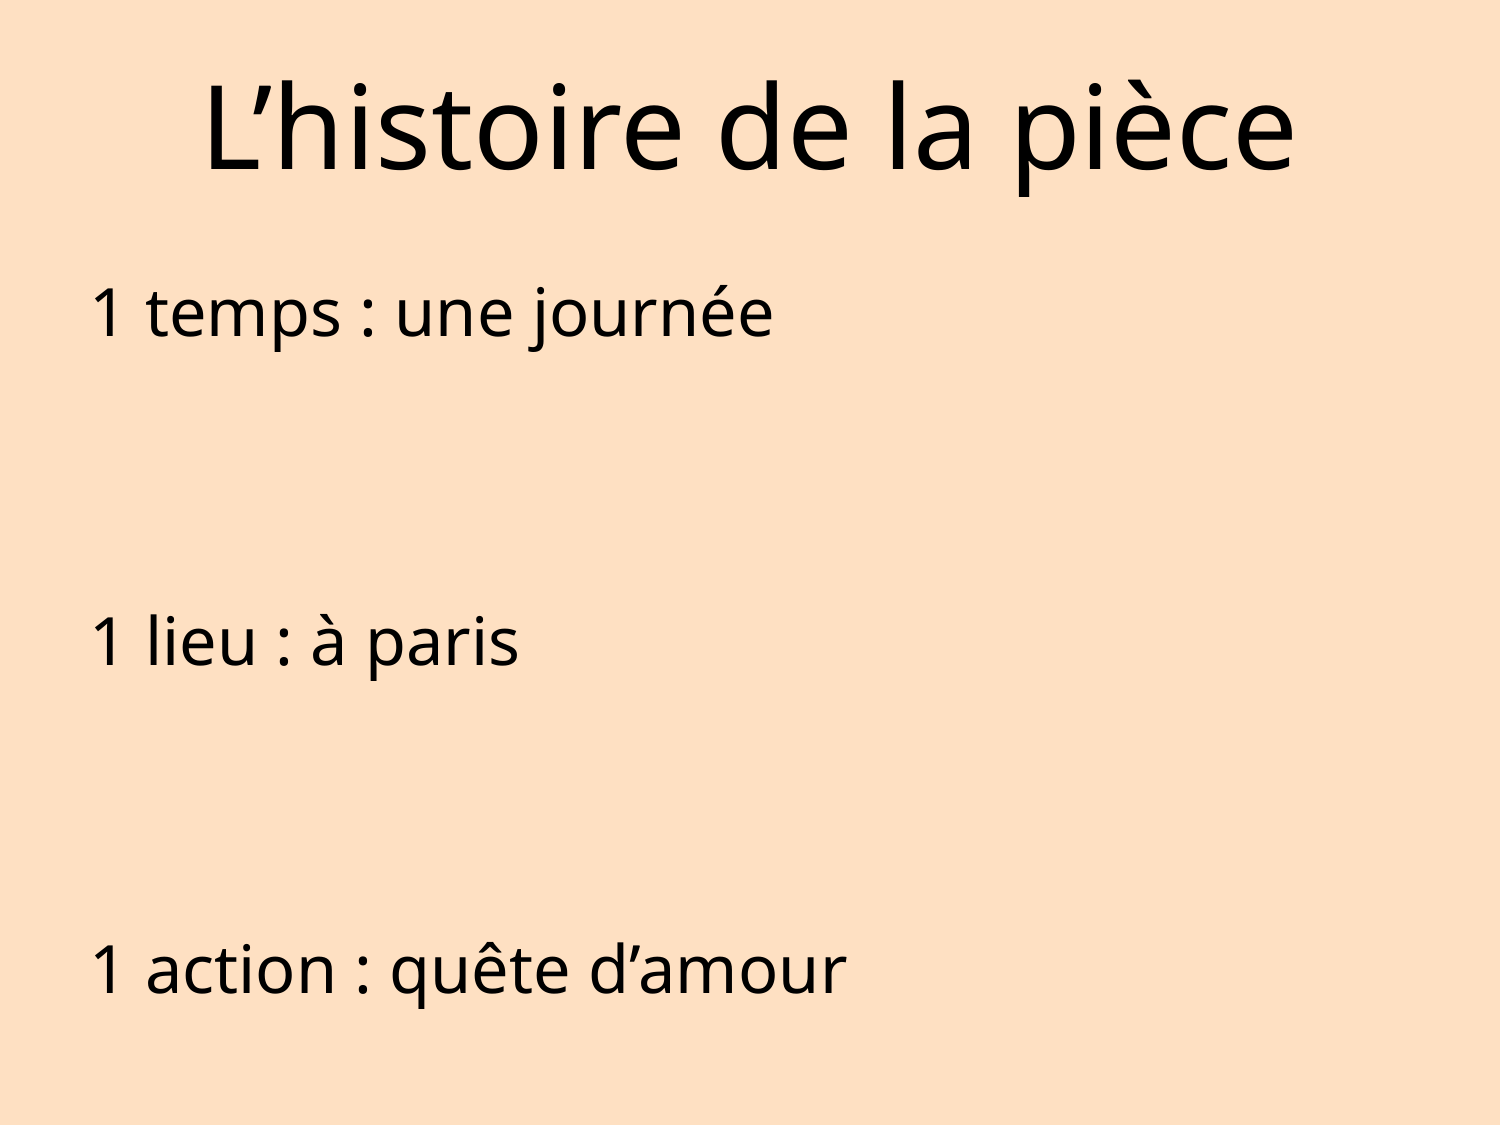

# L’histoire de la pièce
1 temps : une journée
1 lieu : à paris
1 action : quête d’amour